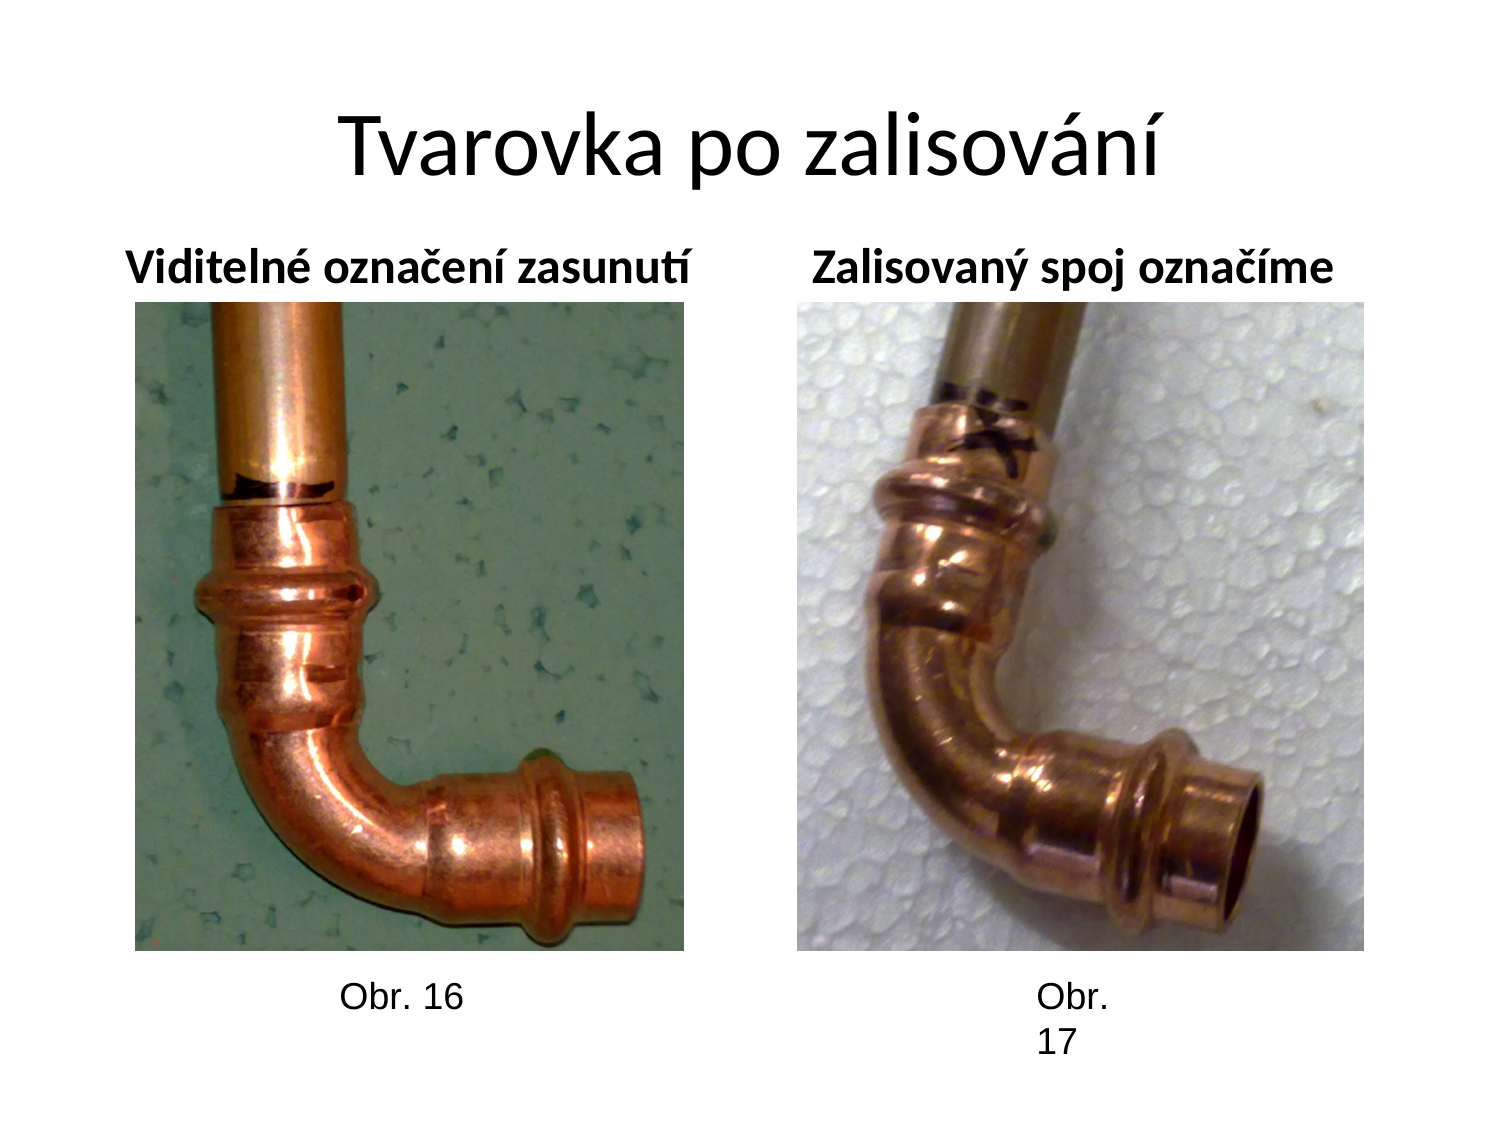

# Tvarovka po zalisování
Viditelné označení zasunutí
Zalisovaný spoj označíme
Obr. 16
Obr. 17